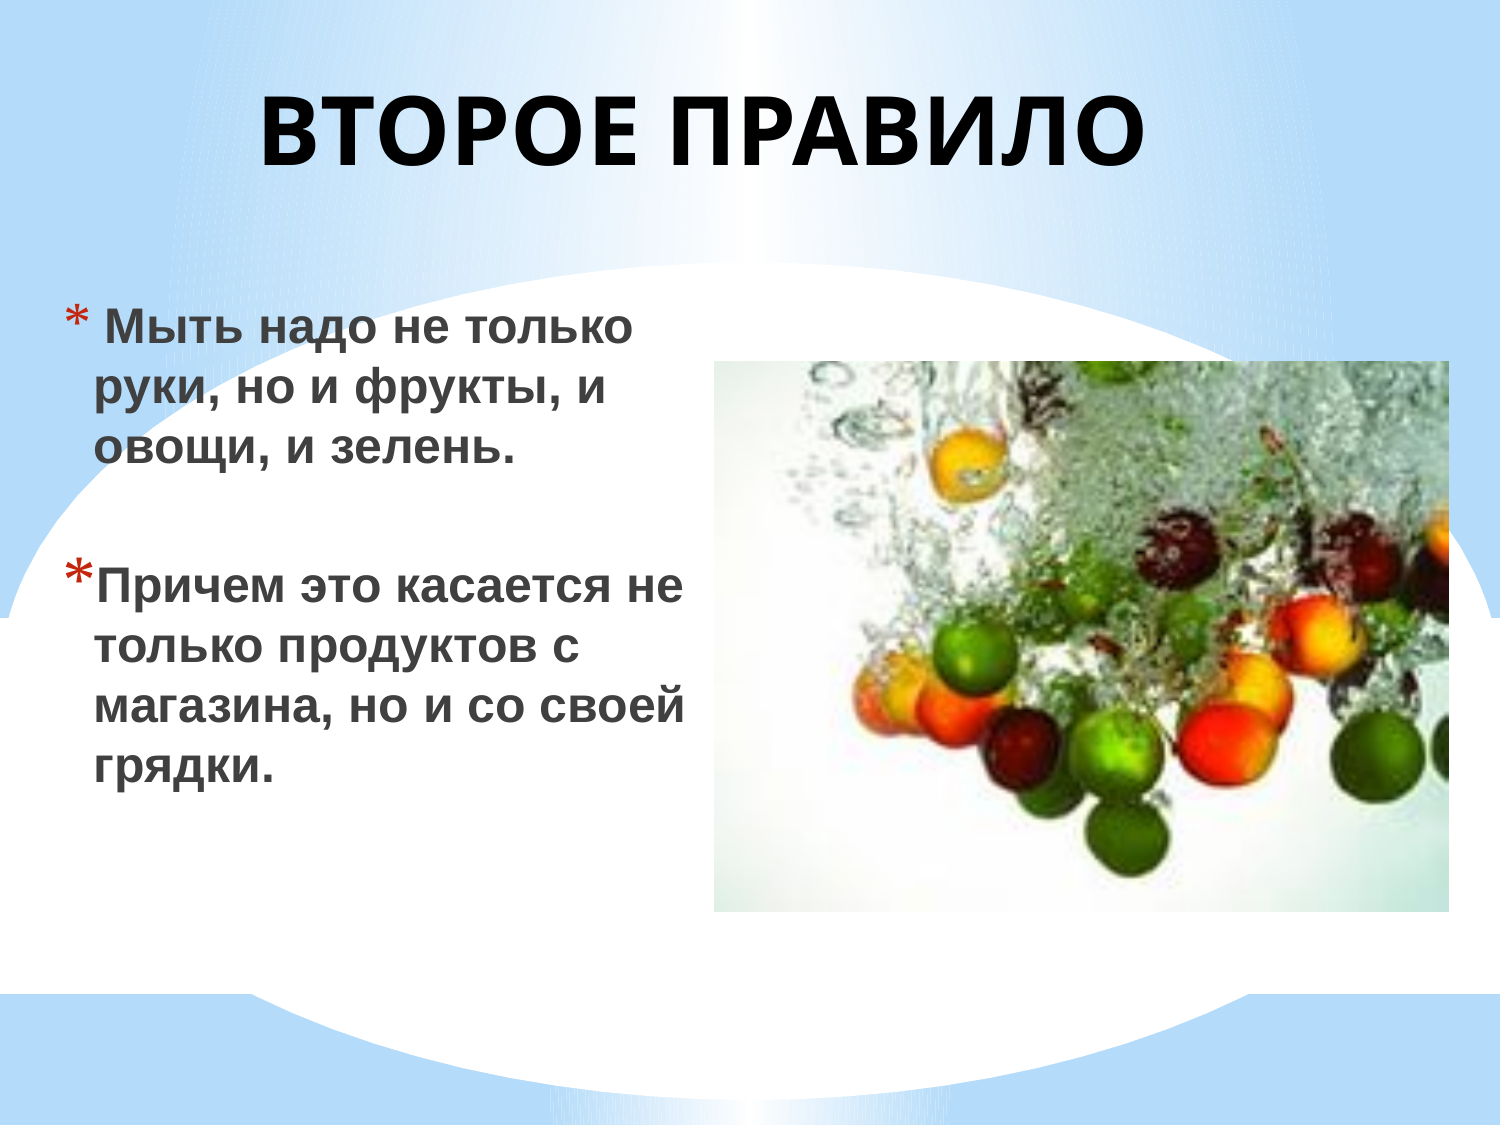

# ВТОРОЕ ПРАВИЛО
 Мыть надо не только руки, но и фрукты, и овощи, и зелень.
Причем это касается не только продуктов с магазина, но и со своей грядки.